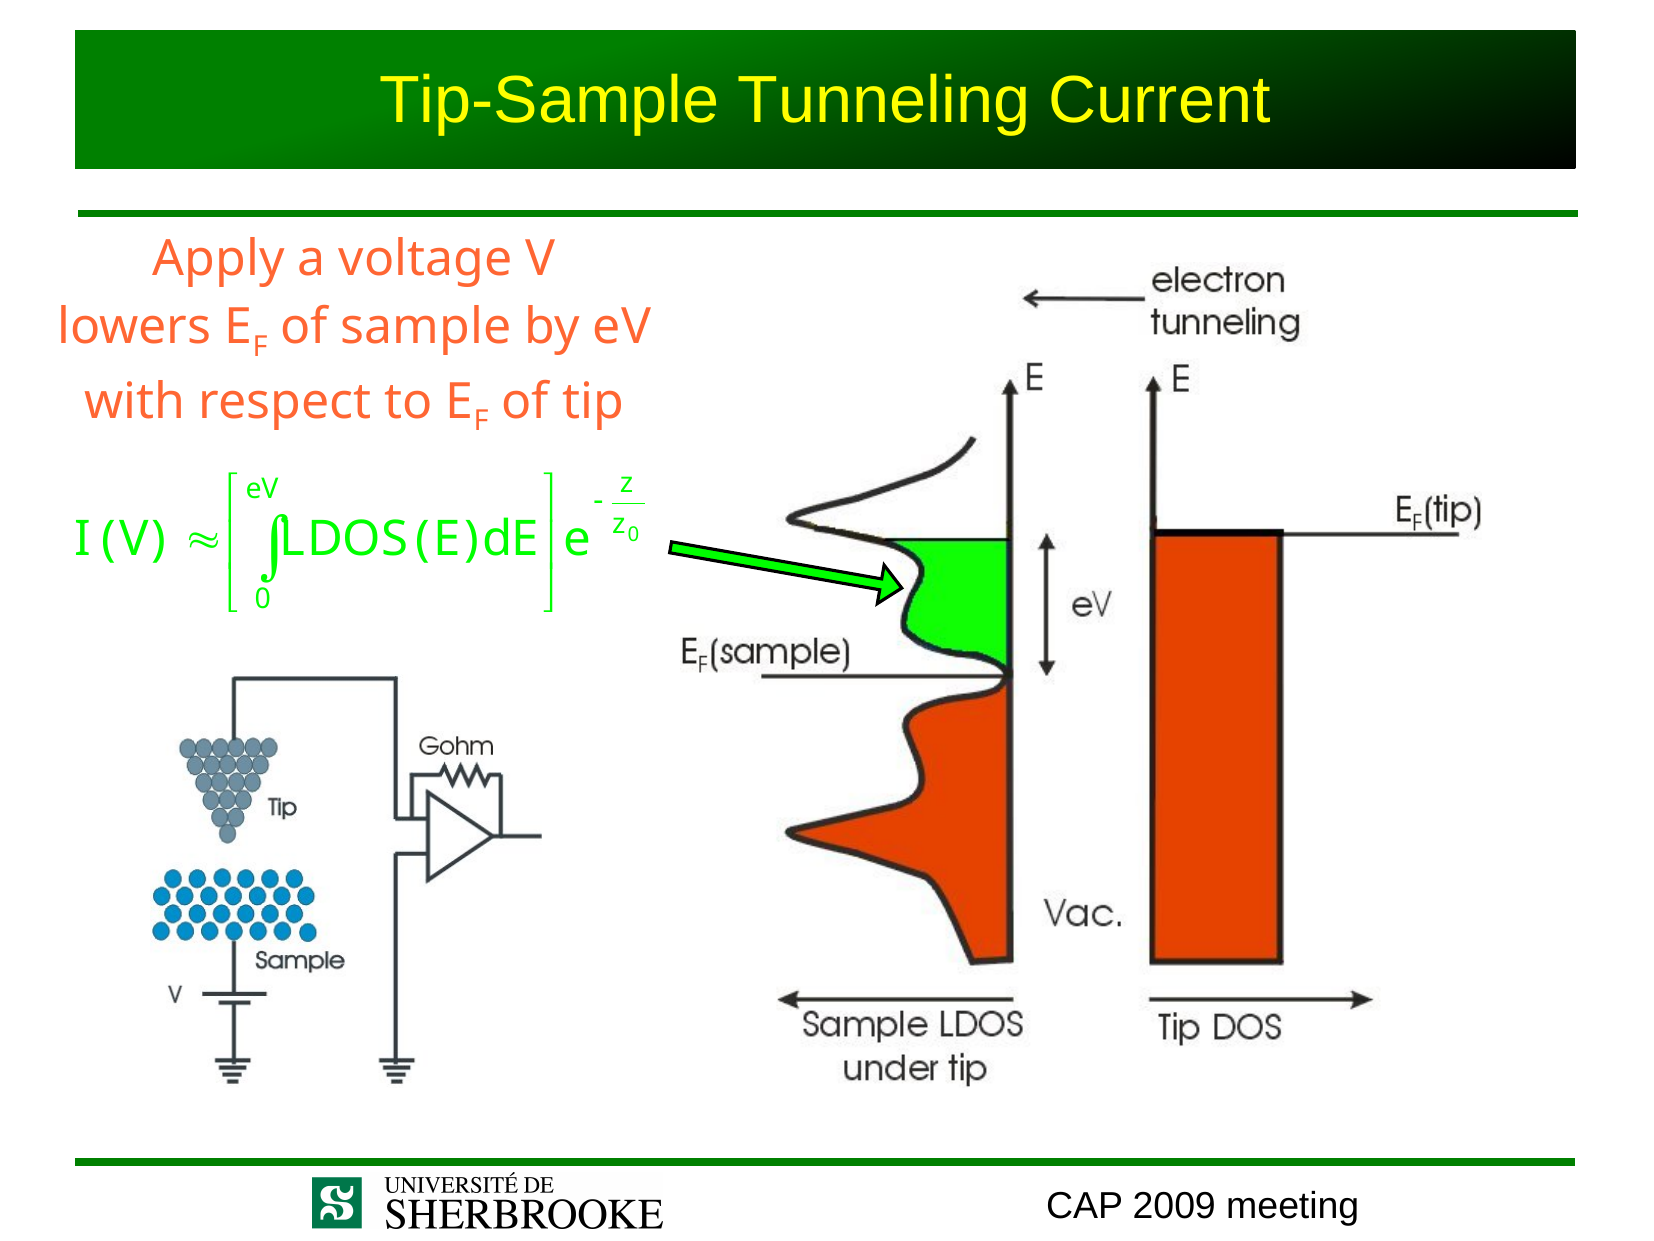

# Tip-Sample Tunneling Current
Apply a voltage V
lowers EF of sample by eV
with respect to EF of tip